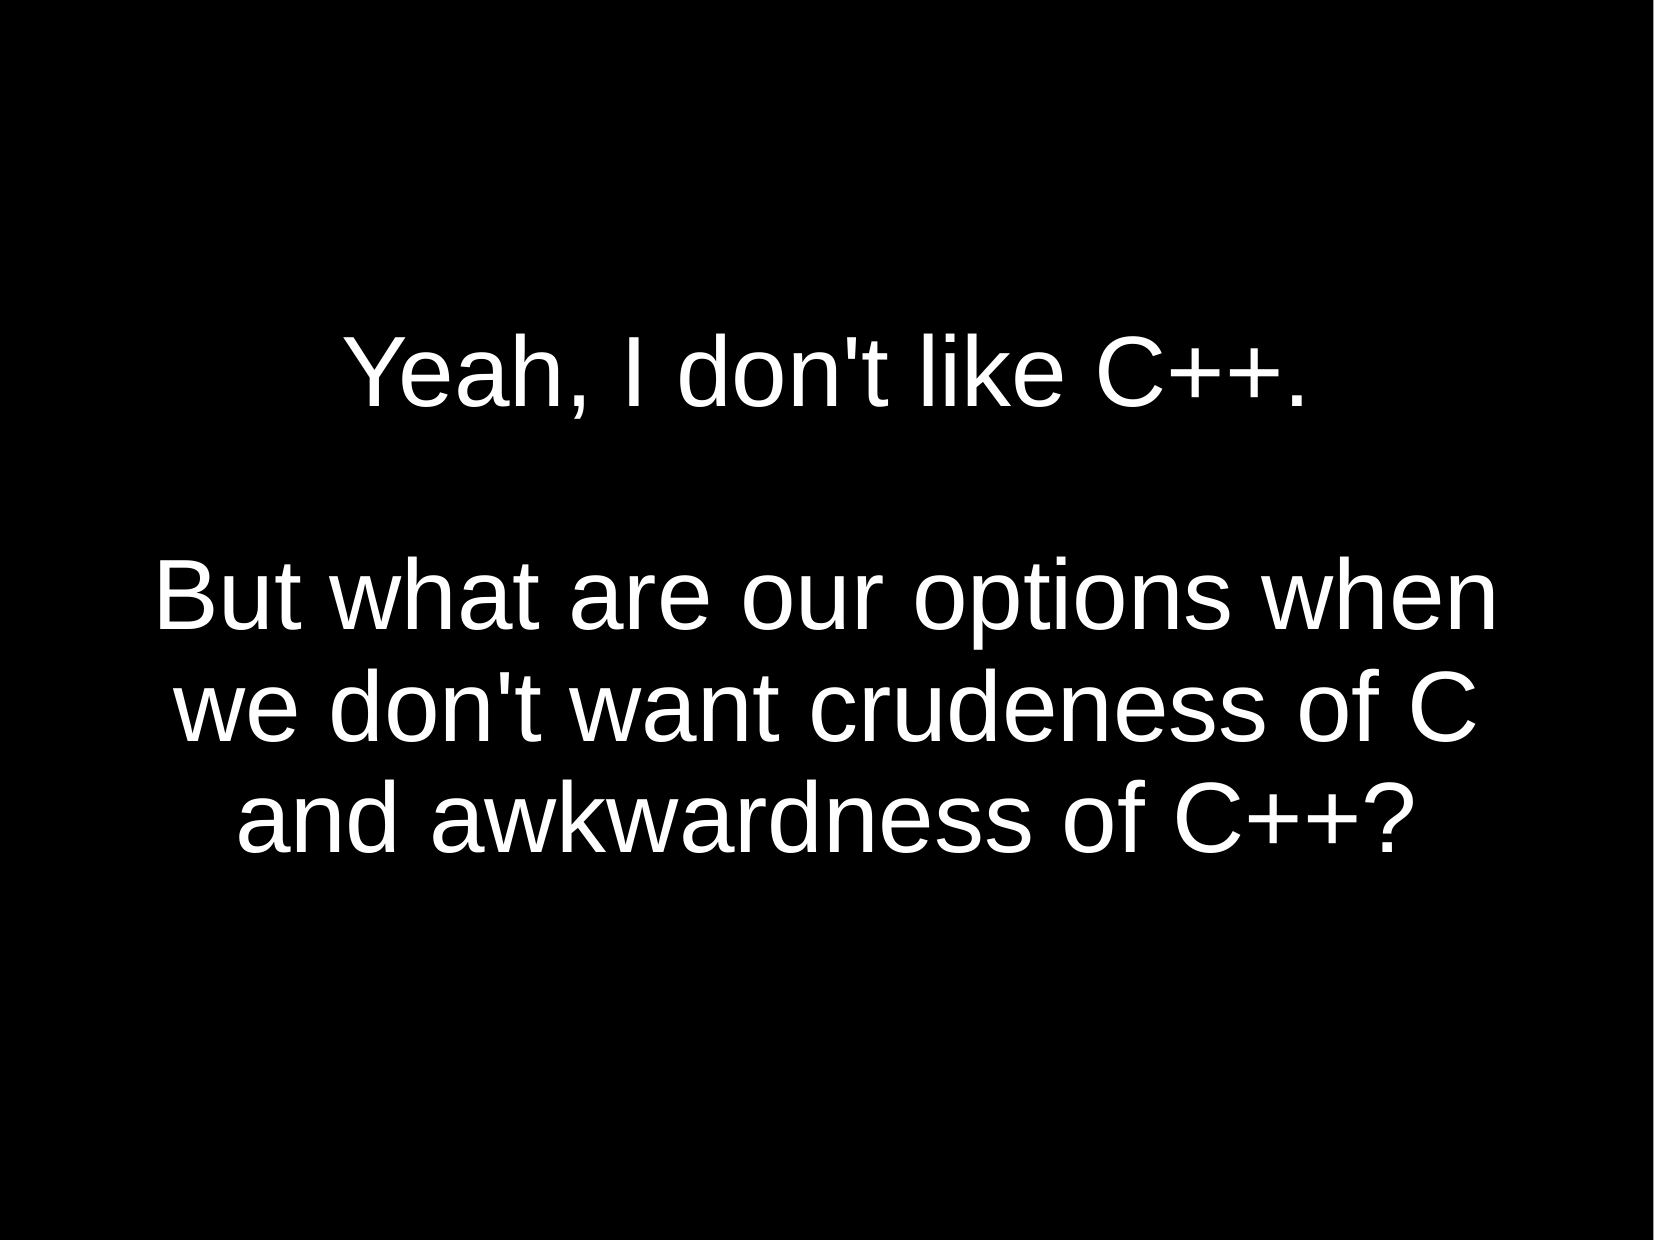

# Yeah, I don't like C++.
But what are our options when we don't want crudeness of C and awkwardness of C++?